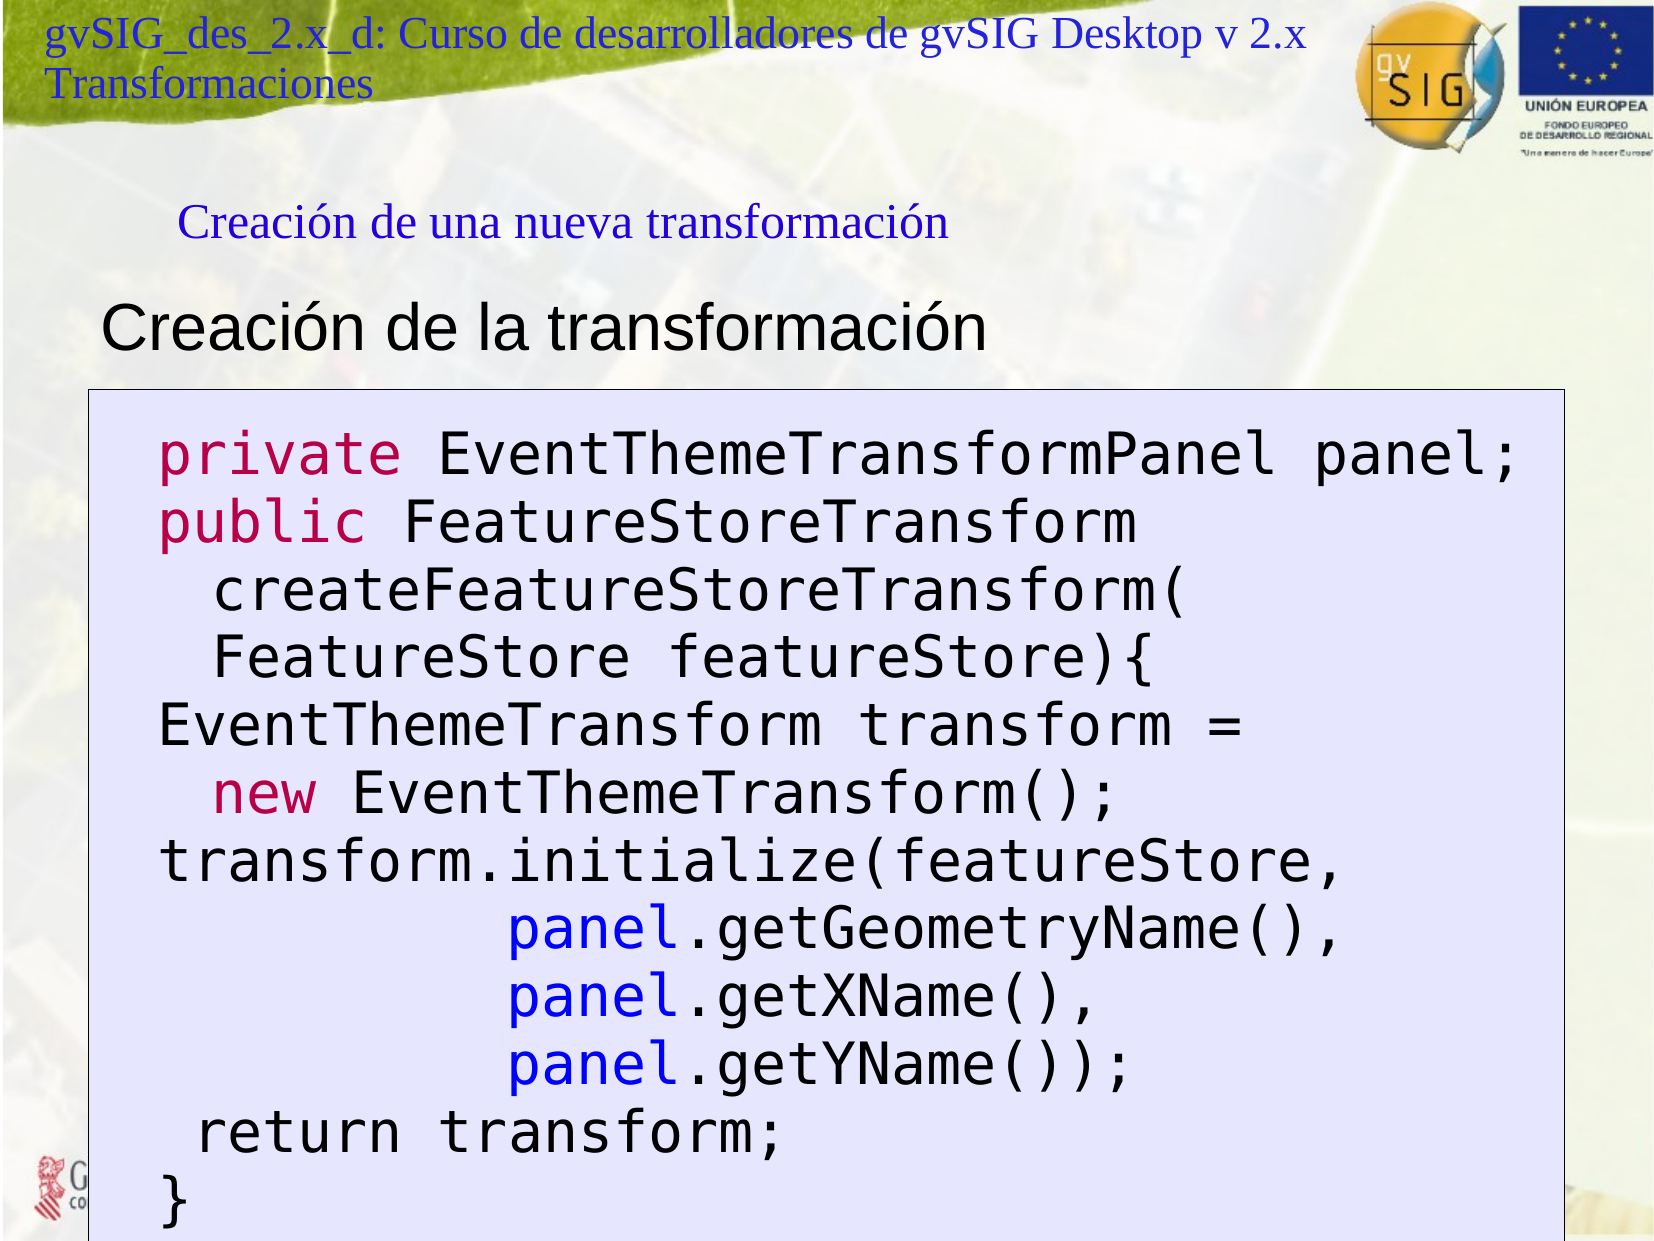

# Creación de una nueva transformación
Creación de la transformación
private EventThemeTransformPanel panel;
public FeatureStoreTransform createFeatureStoreTransform(		FeatureStore featureStore){
EventThemeTransform transform = new EventThemeTransform();
transform.initialize(featureStore,
				panel.getGeometryName(),
				panel.getXName(),
				panel.getYName());
 return transform;
}